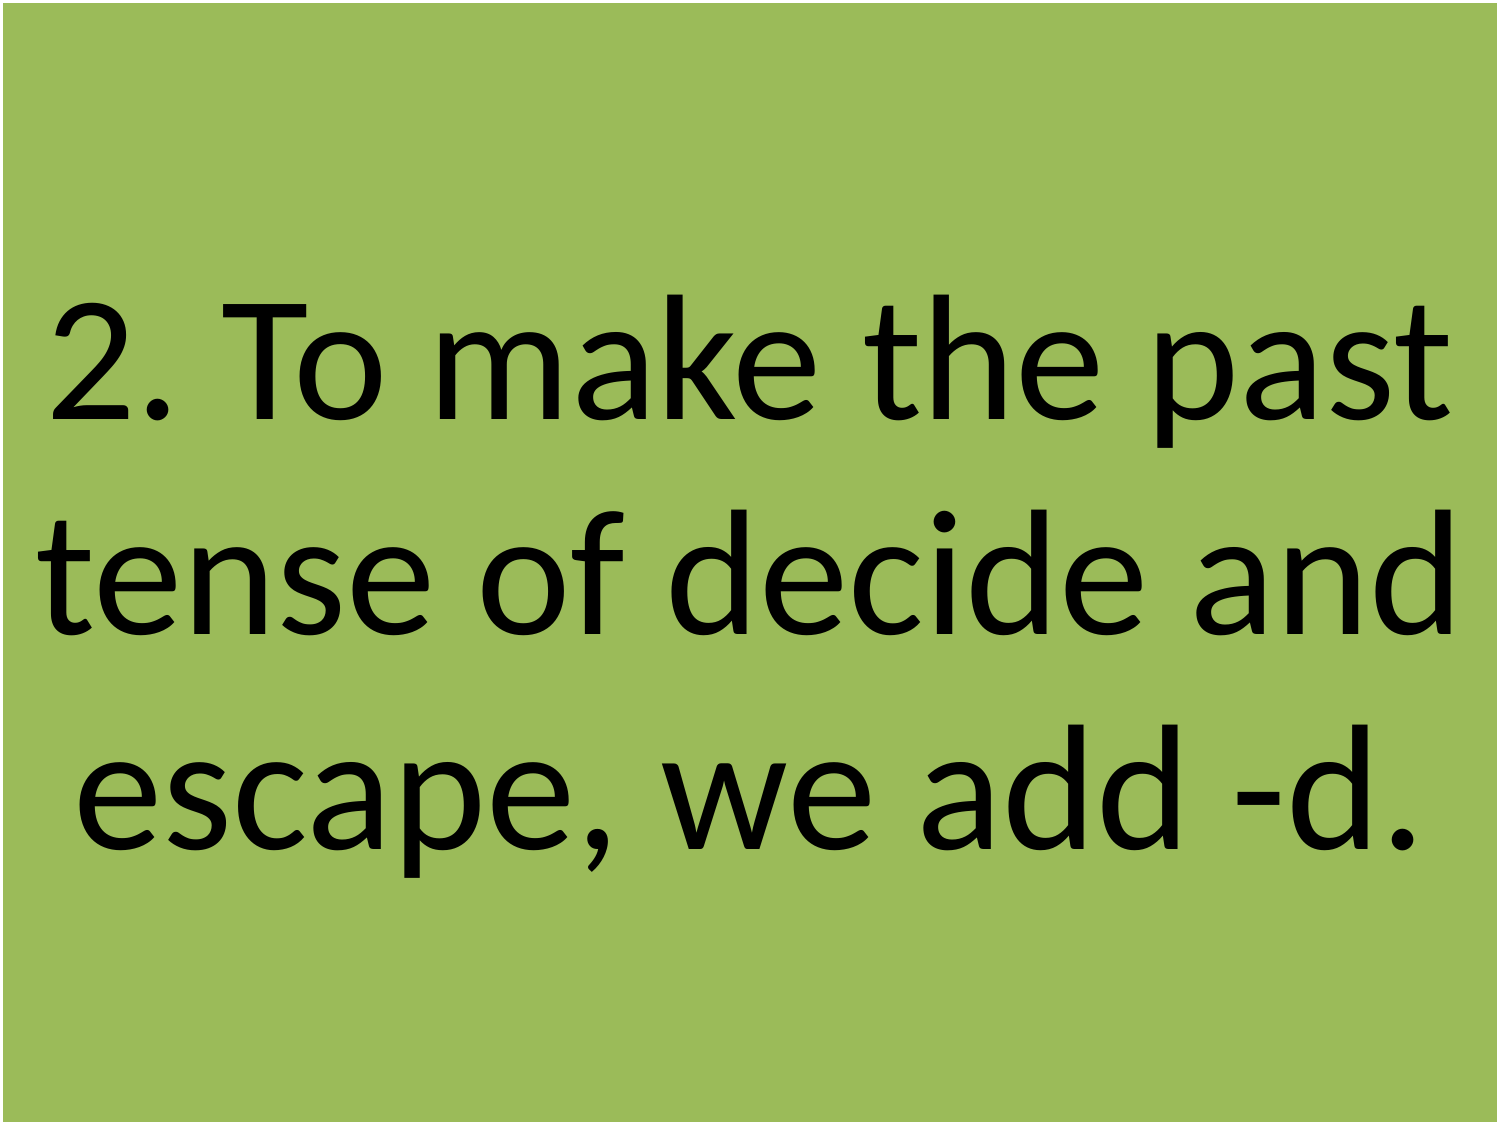

# 2. To make the past tense of decide and escape, we add -d.